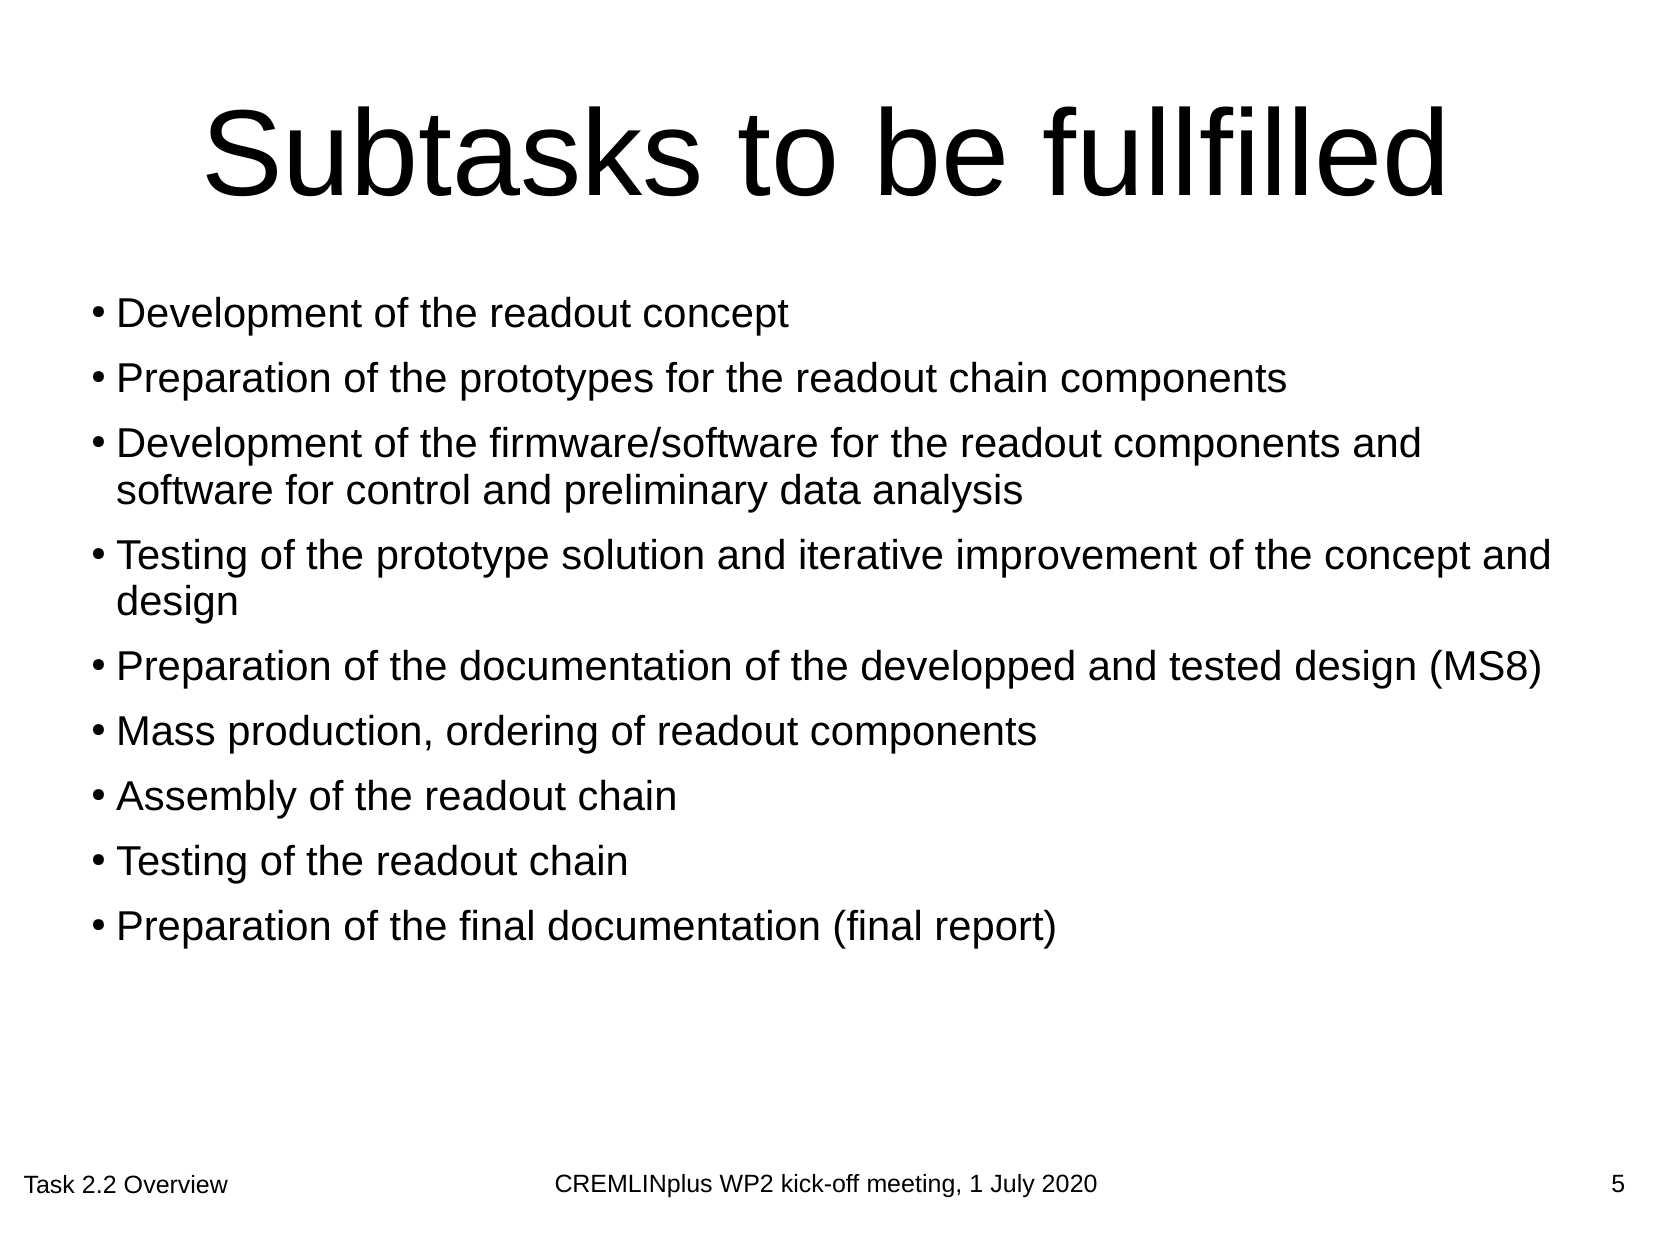

# Subtasks to be fullfilled
Development of the readout concept
Preparation of the prototypes for the readout chain components
Development of the firmware/software for the readout components and software for control and preliminary data analysis
Testing of the prototype solution and iterative improvement of the concept and design
Preparation of the documentation of the developped and tested design (MS8)
Mass production, ordering of readout components
Assembly of the readout chain
Testing of the readout chain
Preparation of the final documentation (final report)
CREMLINplus WP2 kick-off meeting, 1 July 2020
5
Task 2.2 Overview